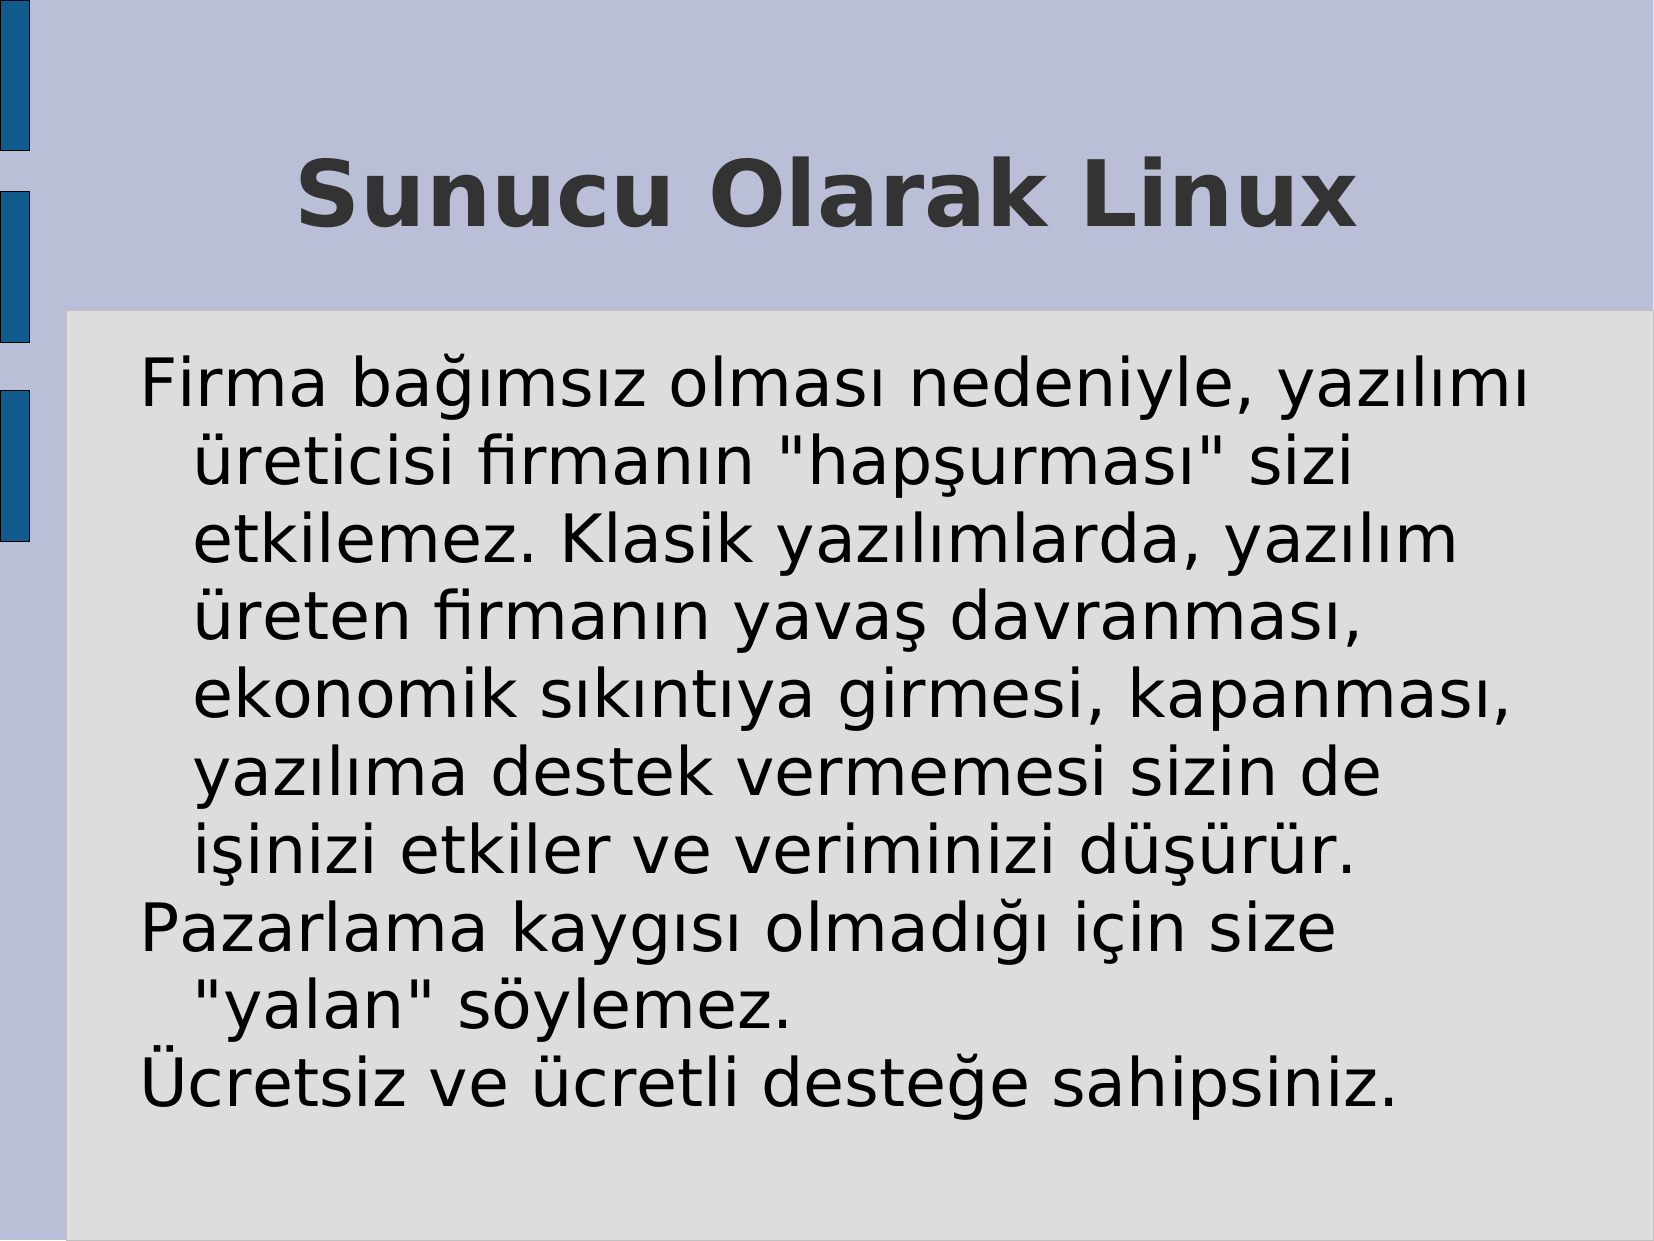

# Sunucu Olarak Linux
Firma bağımsız olması nedeniyle, yazılımı üreticisi firmanın "hapşurması" sizi etkilemez. Klasik yazılımlarda, yazılım üreten firmanın yavaş davranması, ekonomik sıkıntıya girmesi, kapanması, yazılıma destek vermemesi sizin de işinizi etkiler ve veriminizi düşürür.
Pazarlama kaygısı olmadığı için size "yalan" söylemez.
Ücretsiz ve ücretli desteğe sahipsiniz.